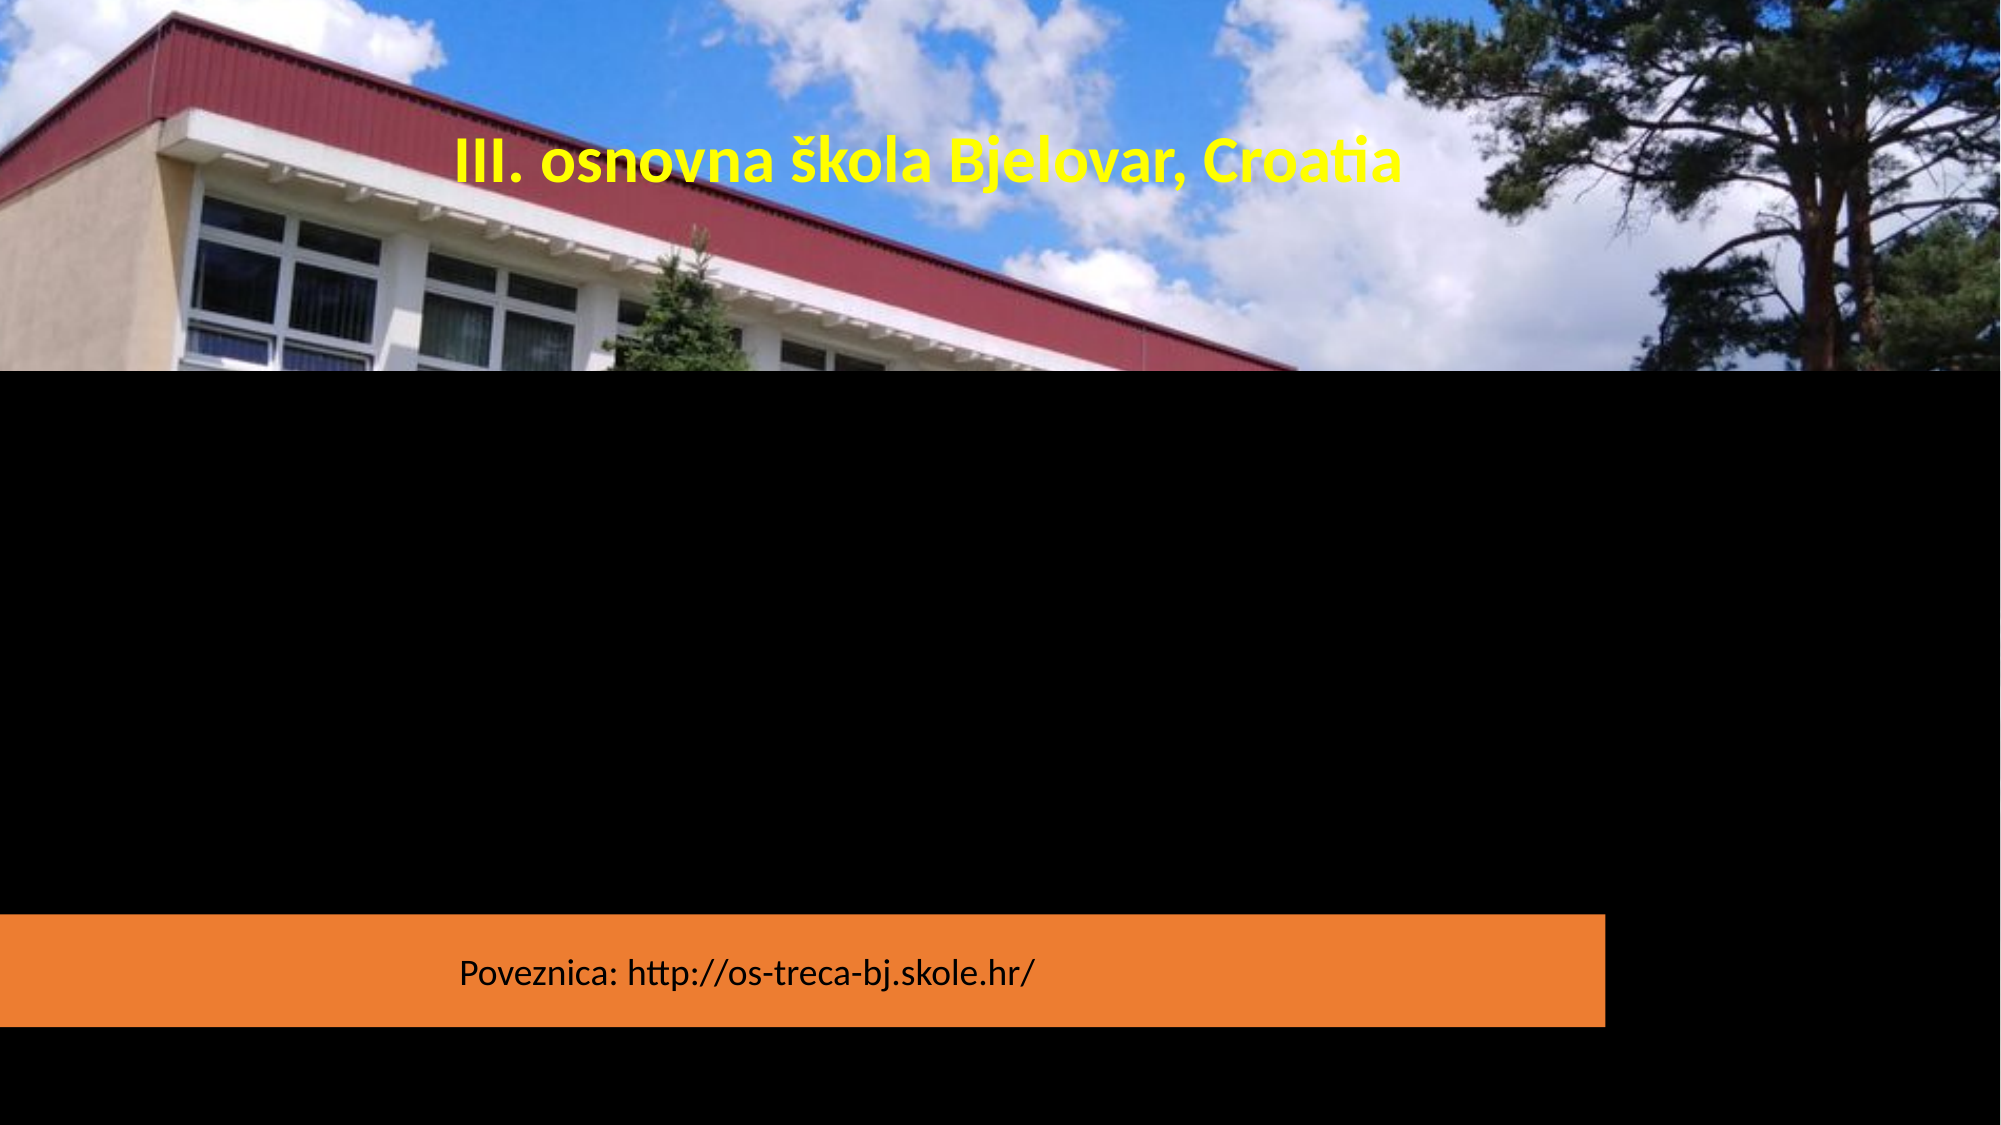

# III. osnovna škola Bjelovar, Croatia
http://os-treca-bj.skole.hr/ (poveznica)
Poveznica: http://os-treca-bj.skole.hr/